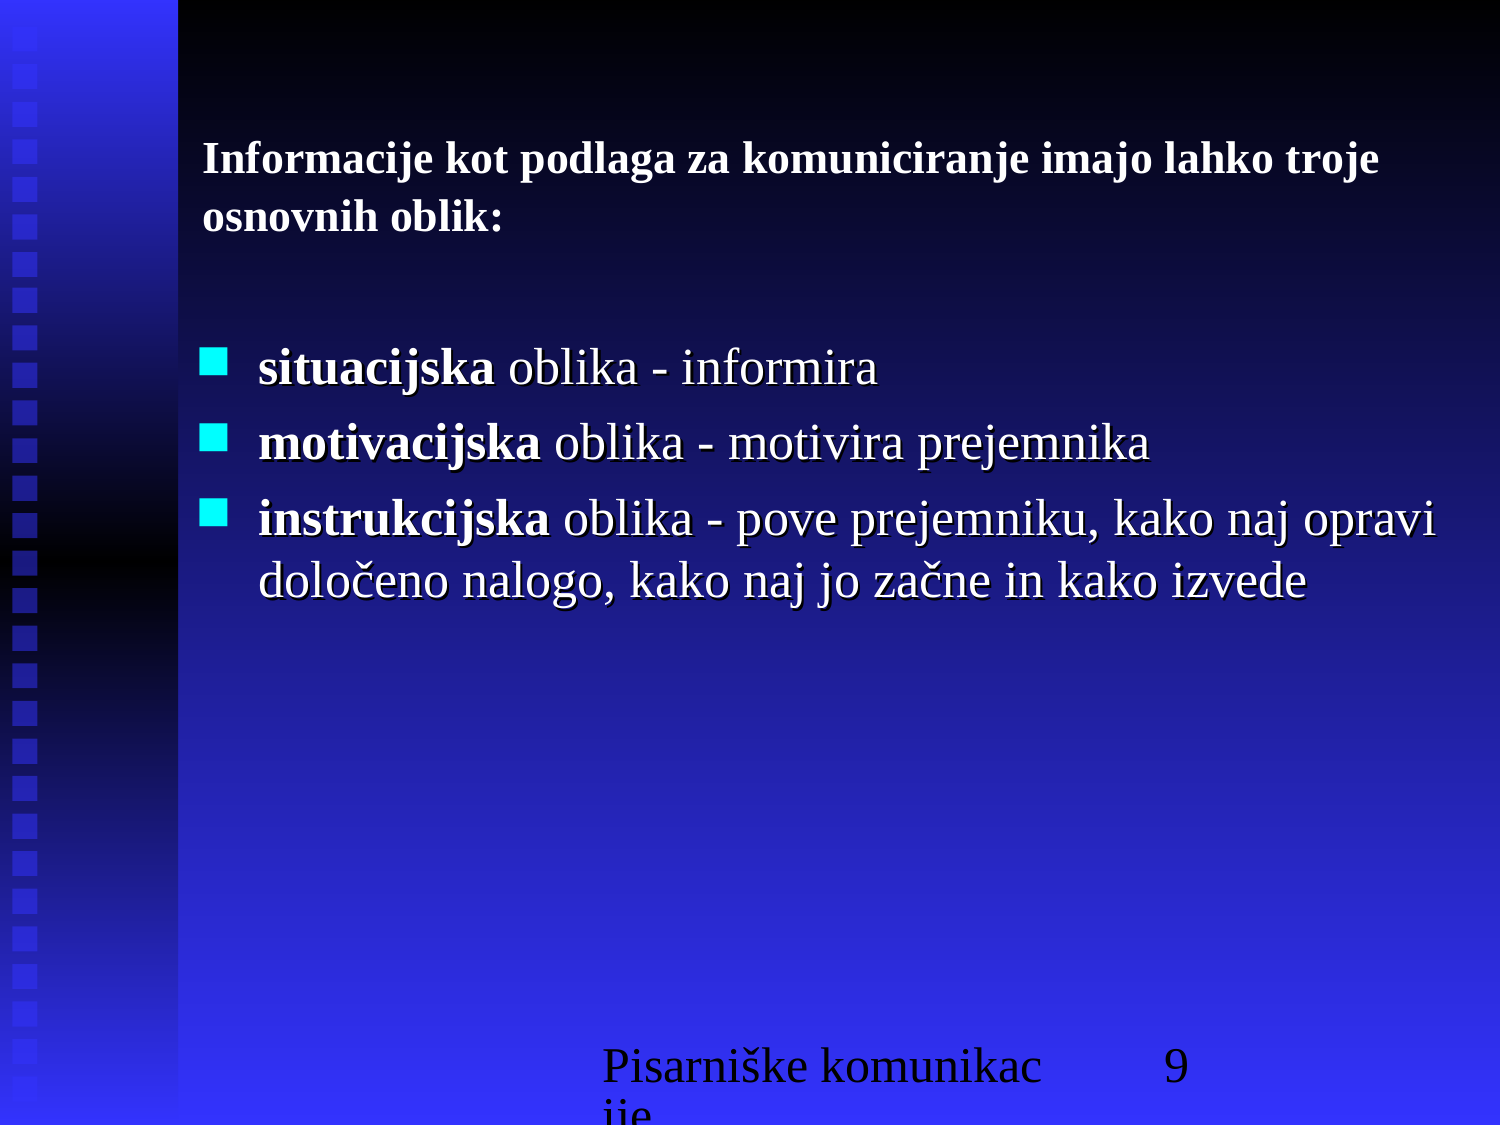

# Informacije kot podlaga za komuniciranje imajo lahko troje osnovnih oblik:
situacijska oblika - informira
motivacijska oblika - motivira prejemnika
instrukcijska oblika - pove prejemniku, kako naj opravi določeno nalogo, kako naj jo začne in kako izvede
Pisarniške komunikacije
9